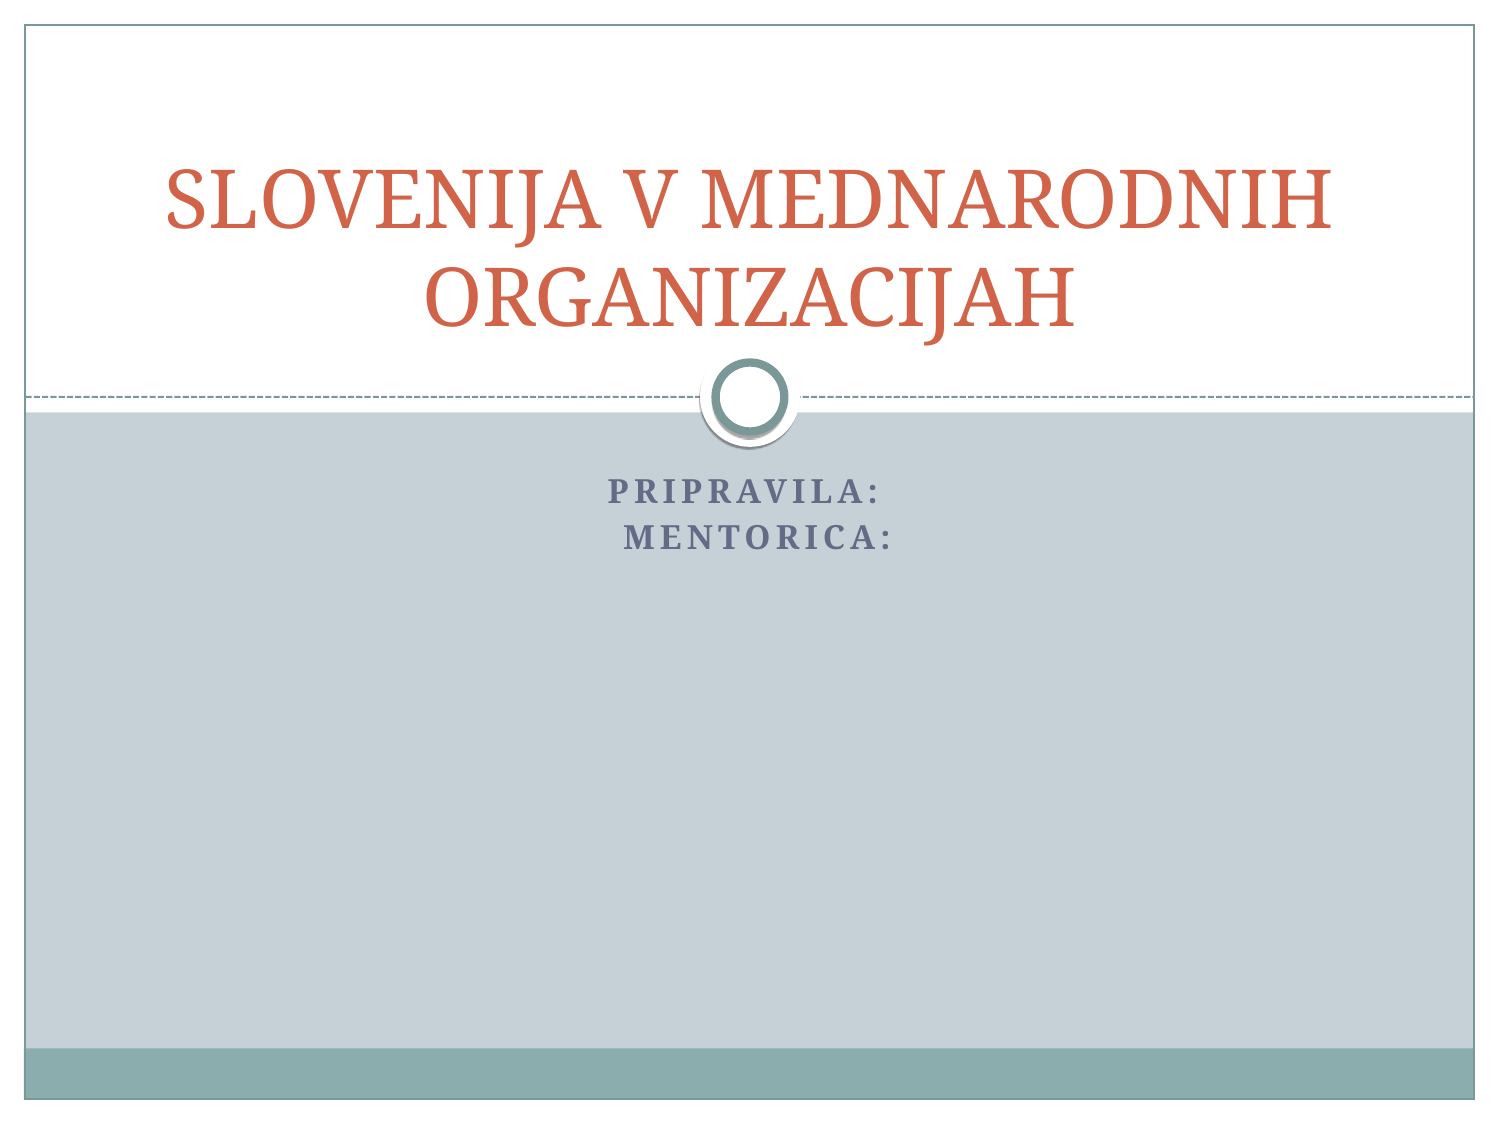

SLOVENIJA V MEDNARODNIH ORGANIZACIJAH
# PRIPRAVILA:
 MENTORICA: